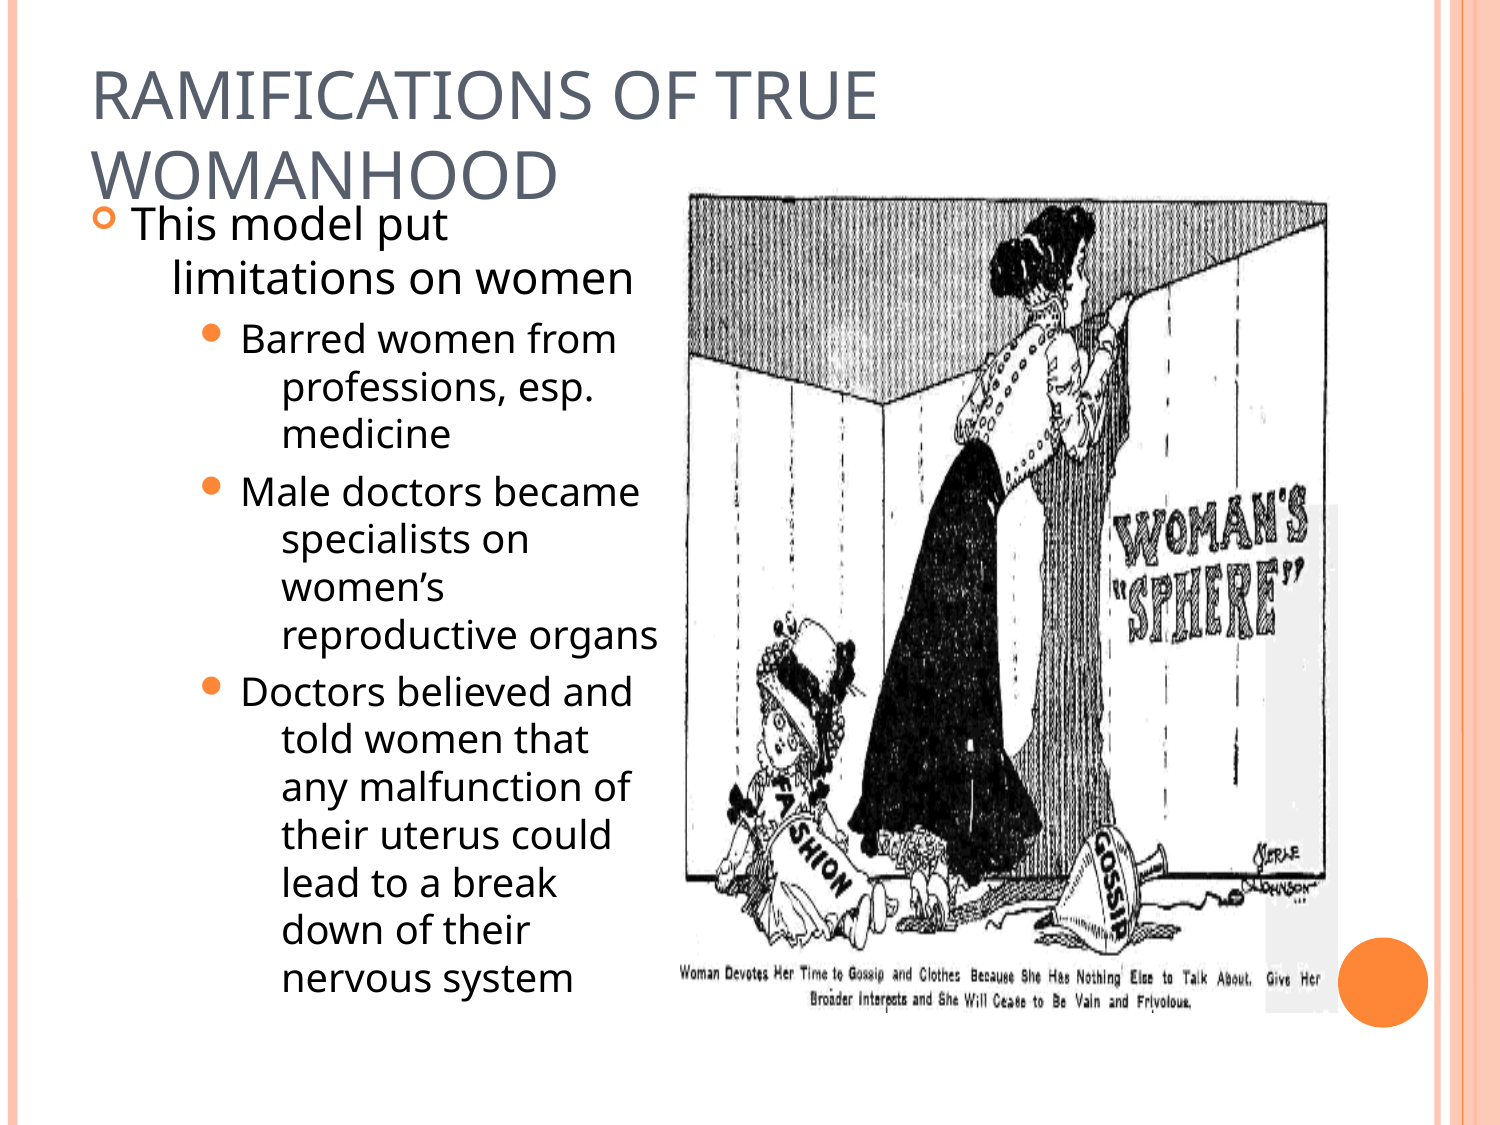

# Ramifications of True Womanhood
This model put limitations on women
Barred women from professions, esp. medicine
Male doctors became specialists on women’s reproductive organs
Doctors believed and told women that any malfunction of their uterus could lead to a break down of their nervous system